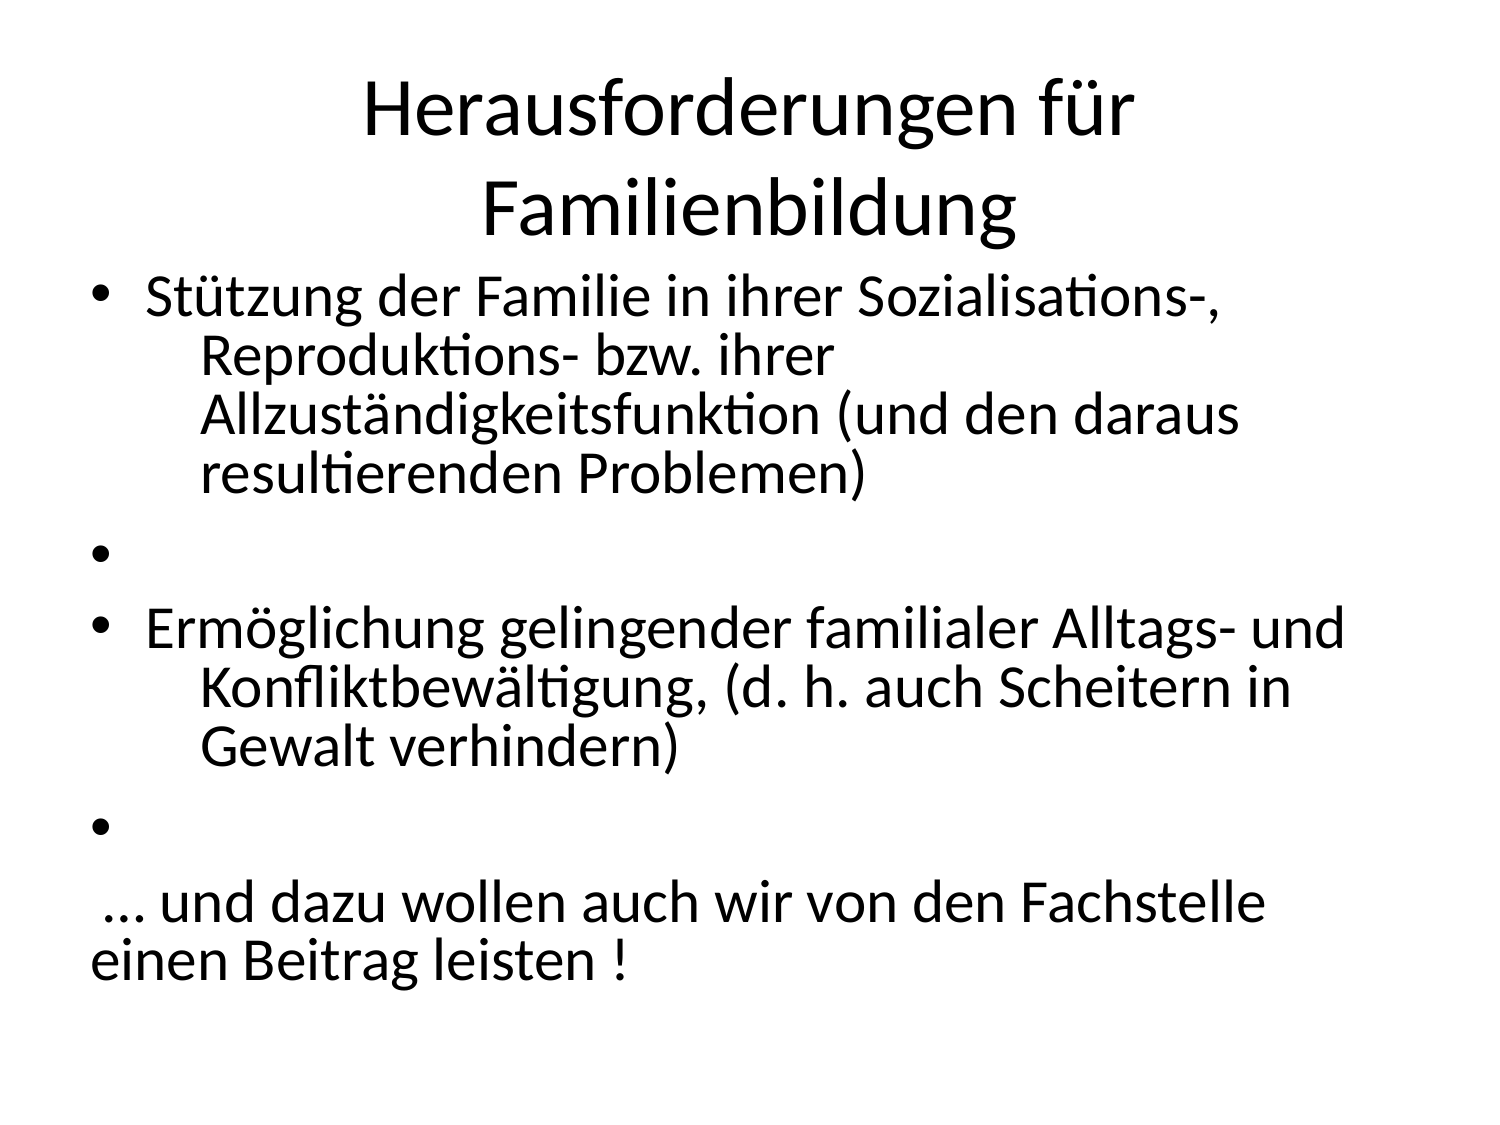

# Herausforderungen für Familienbildung
Stützung der Familie in ihrer Sozialisations-, Reproduktions- bzw. ihrer Allzuständigkeitsfunktion (und den daraus resultierenden Problemen)
Ermöglichung gelingender familialer Alltags- und Konfliktbewältigung, (d. h. auch Scheitern in Gewalt verhindern)
 … und dazu wollen auch wir von den Fachstelle einen Beitrag leisten !